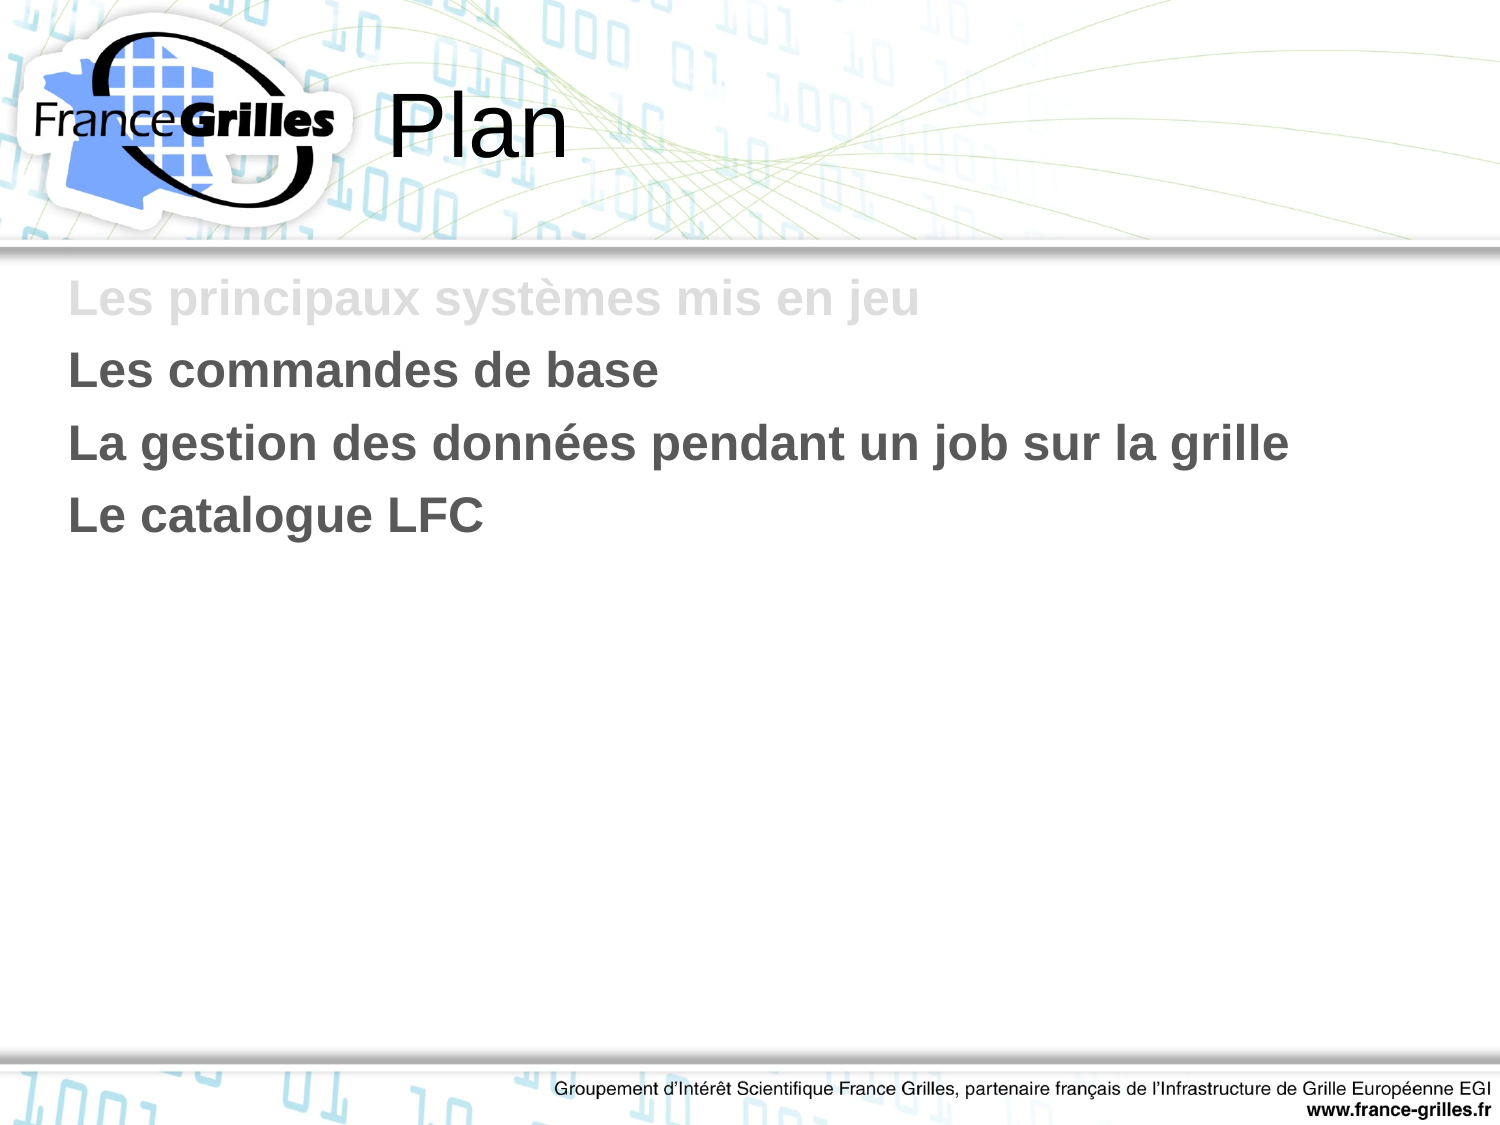

# Plan
Les principaux systèmes mis en jeu
Les commandes de base
La gestion des données pendant un job sur la grille
Le catalogue LFC